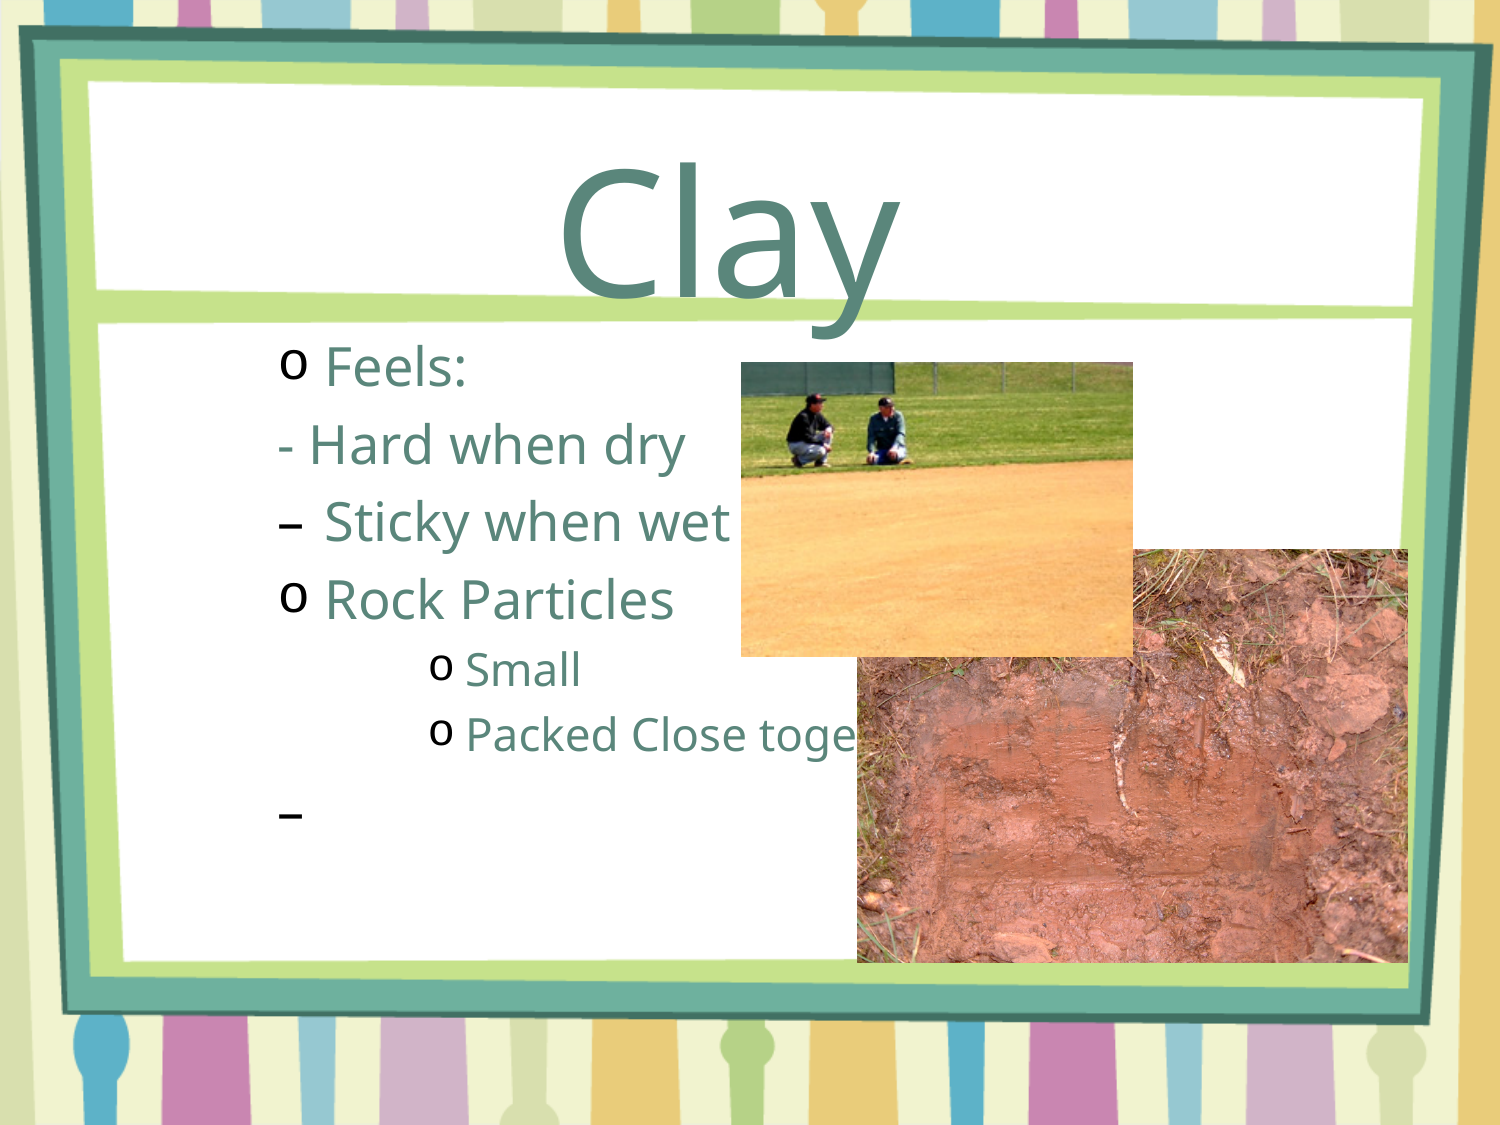

# Clay
Feels:
- Hard when dry
Sticky when wet
Rock Particles
Small
Packed Close together